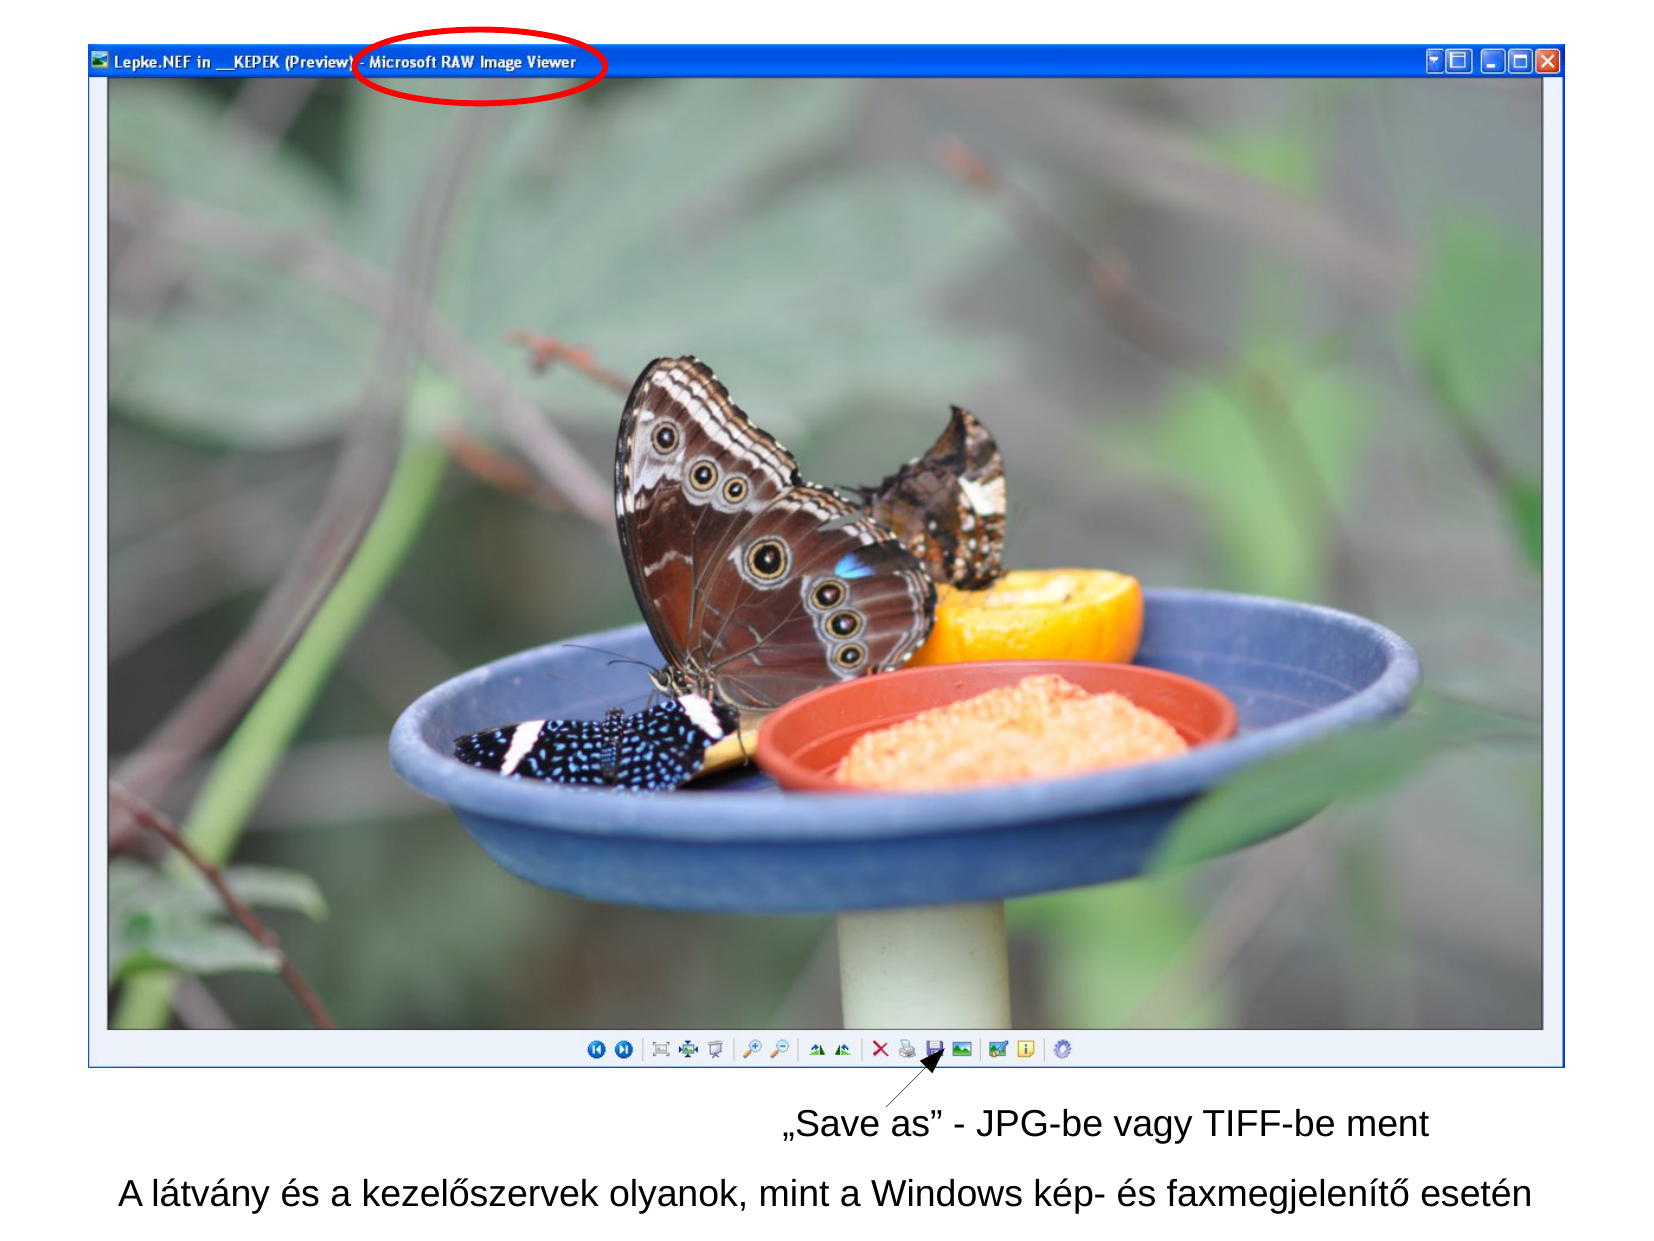

„Save as” - JPG-be vagy TIFF-be ment
A látvány és a kezelőszervek olyanok, mint a Windows kép- és faxmegjelenítő esetén